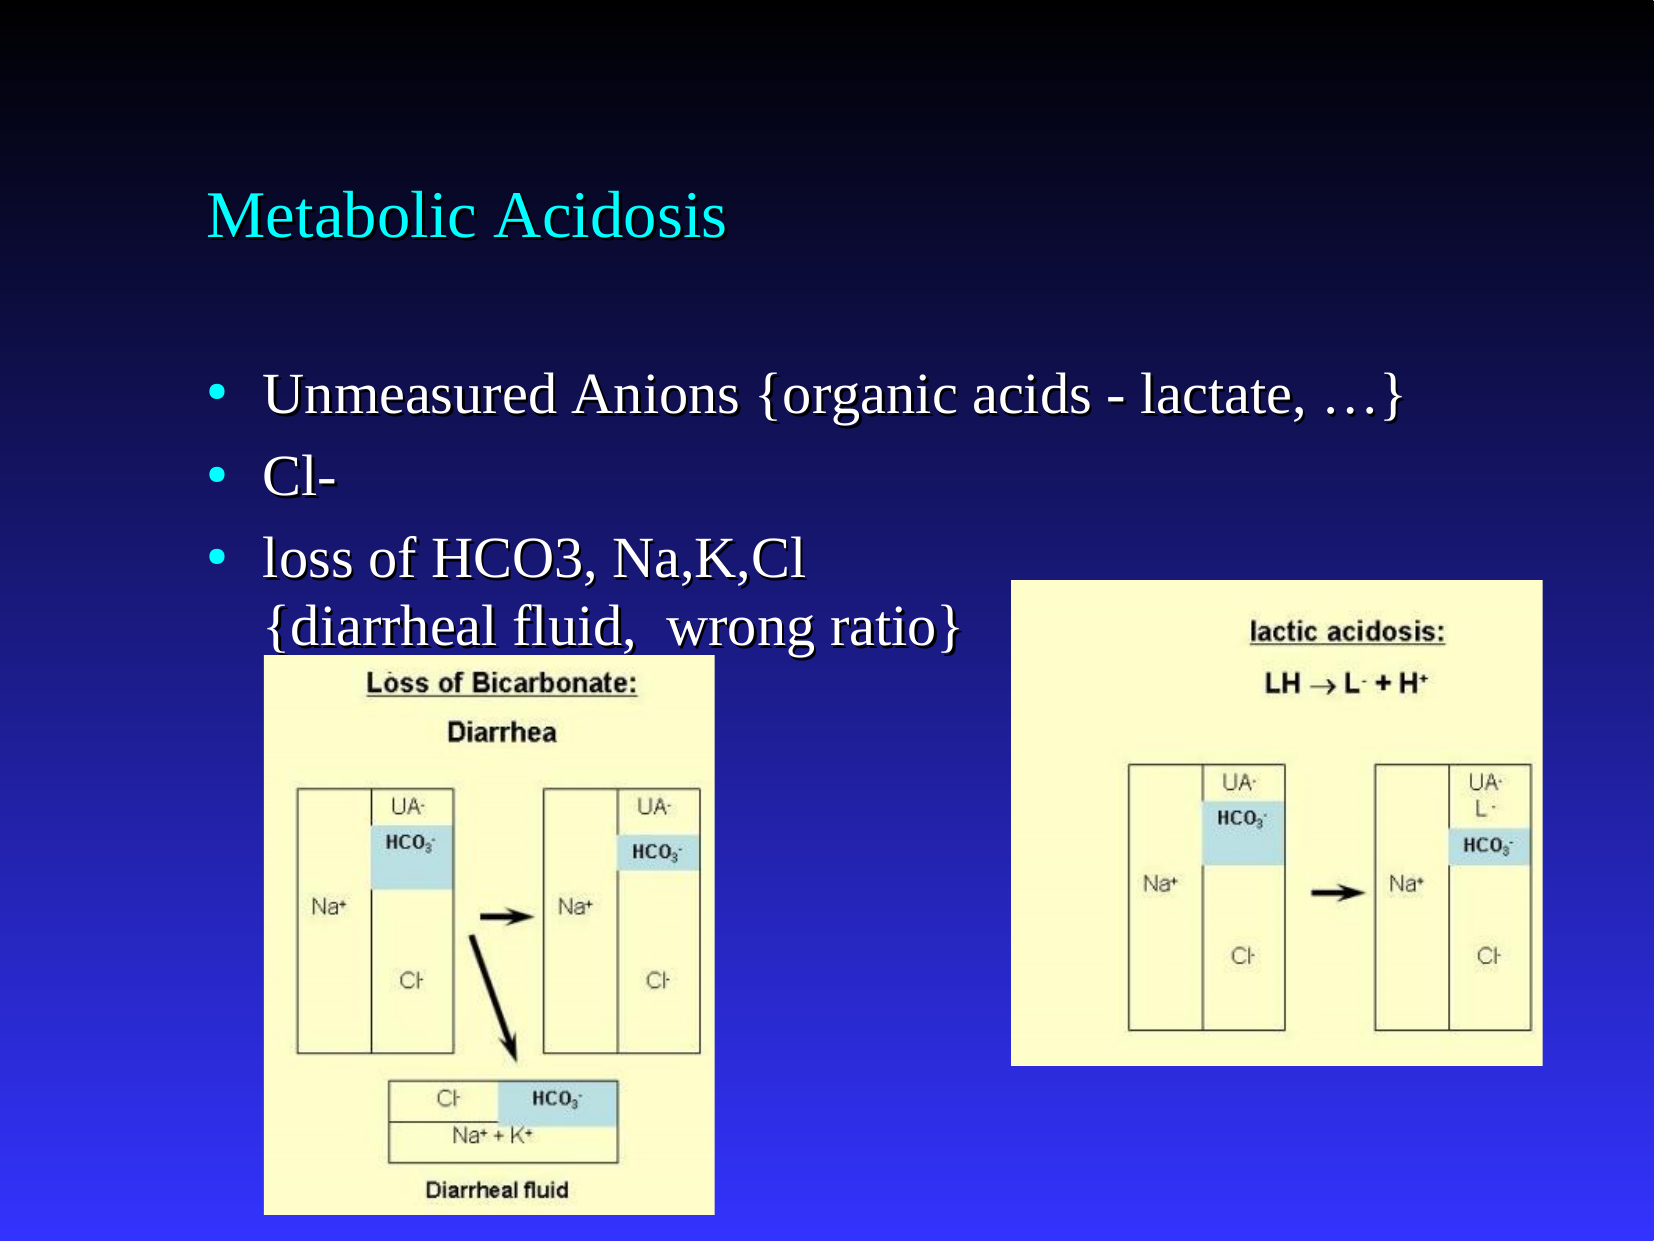

# Metabolic Acidosis
Unmeasured Anions {organic acids - lactate, …}
Cl-
loss of HCO3, Na,K,Cl
{diarrheal fluid, wrong ratio}